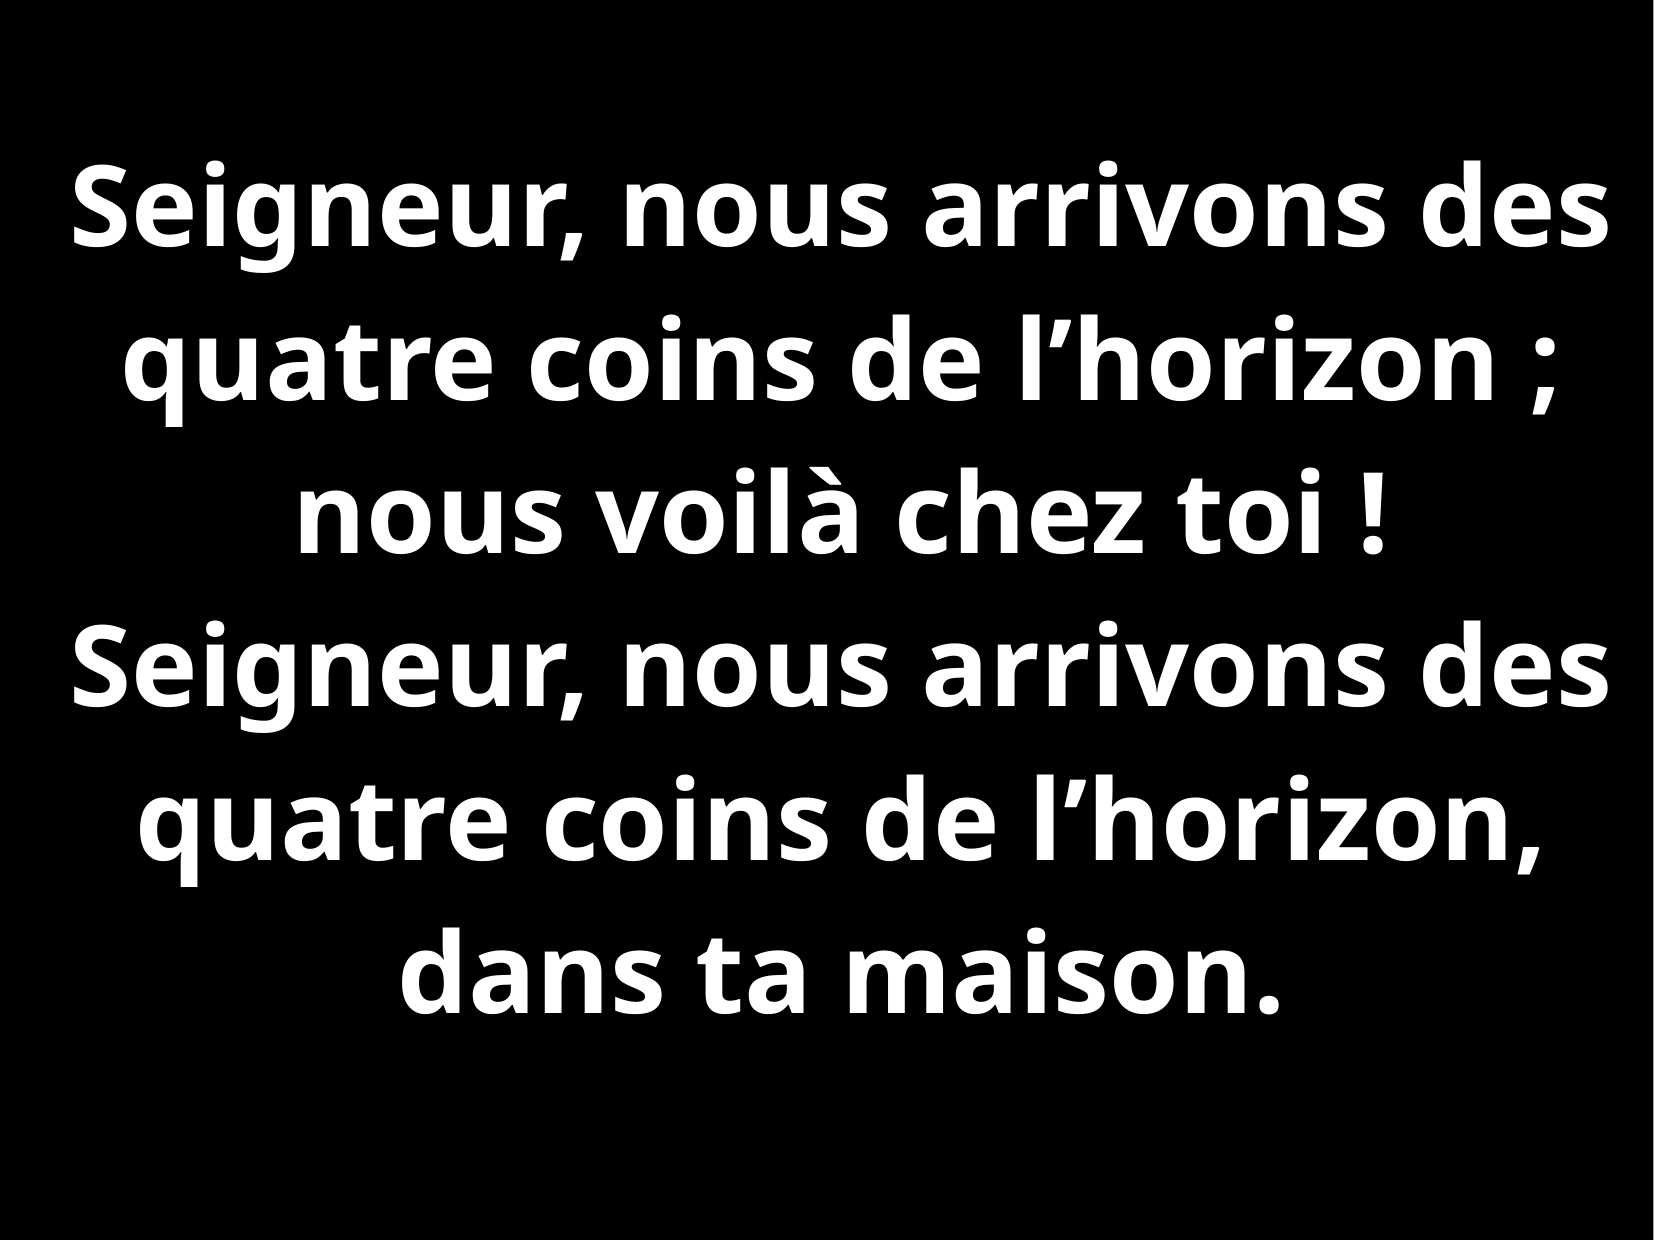

# Seigneur, nous arrivons des quatre coins de l’horizon ; nous voilà chez toi !
Seigneur, nous arrivons des quatre coins de l’horizon, dans ta maison.